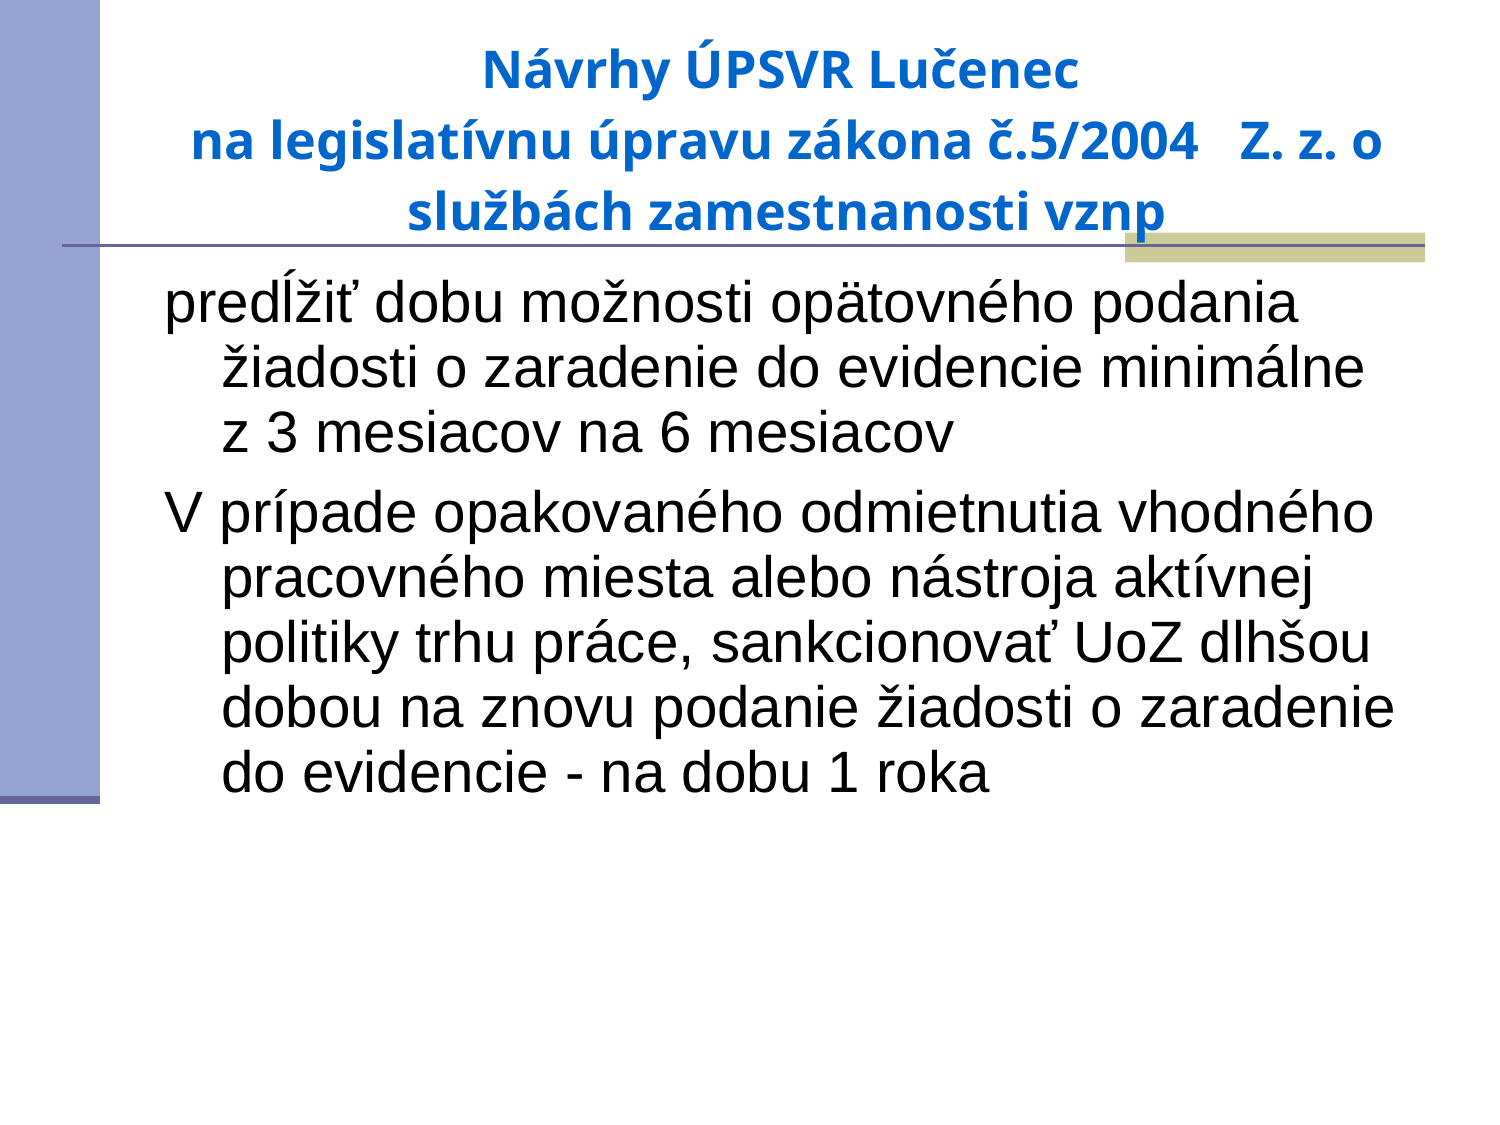

# Návrhy ÚPSVR Lučenec na legislatívnu úpravu zákona č.5/2004 Z. z. o službách zamestnanosti vznp
predĺžiť dobu možnosti opätovného podania žiadosti o zaradenie do evidencie minimálne z 3 mesiacov na 6 mesiacov
V prípade opakovaného odmietnutia vhodného pracovného miesta alebo nástroja aktívnej politiky trhu práce, sankcionovať UoZ dlhšou dobou na znovu podanie žiadosti o zaradenie do evidencie - na dobu 1 roka